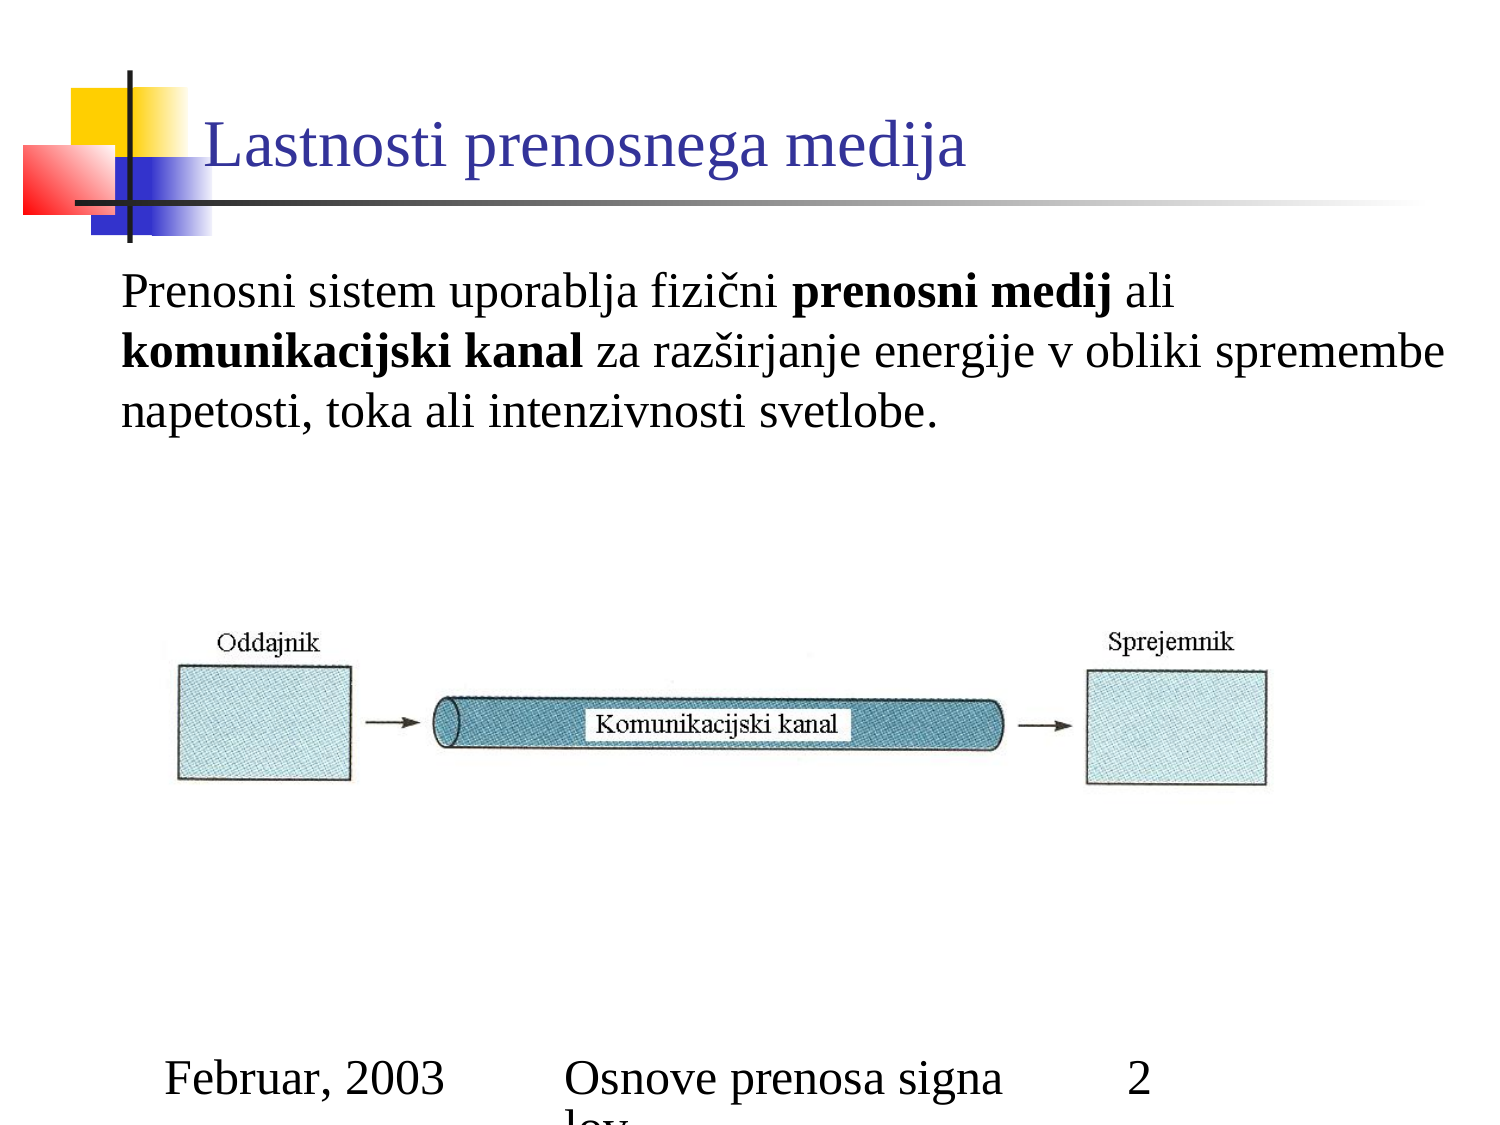

# Lastnosti prenosnega medija
	Prenosni sistem uporablja fizični prenosni medij ali komunikacijski kanal za razširjanje energije v obliki spremembe napetosti, toka ali intenzivnosti svetlobe.
Februar, 2003
Osnove prenosa signalov
2